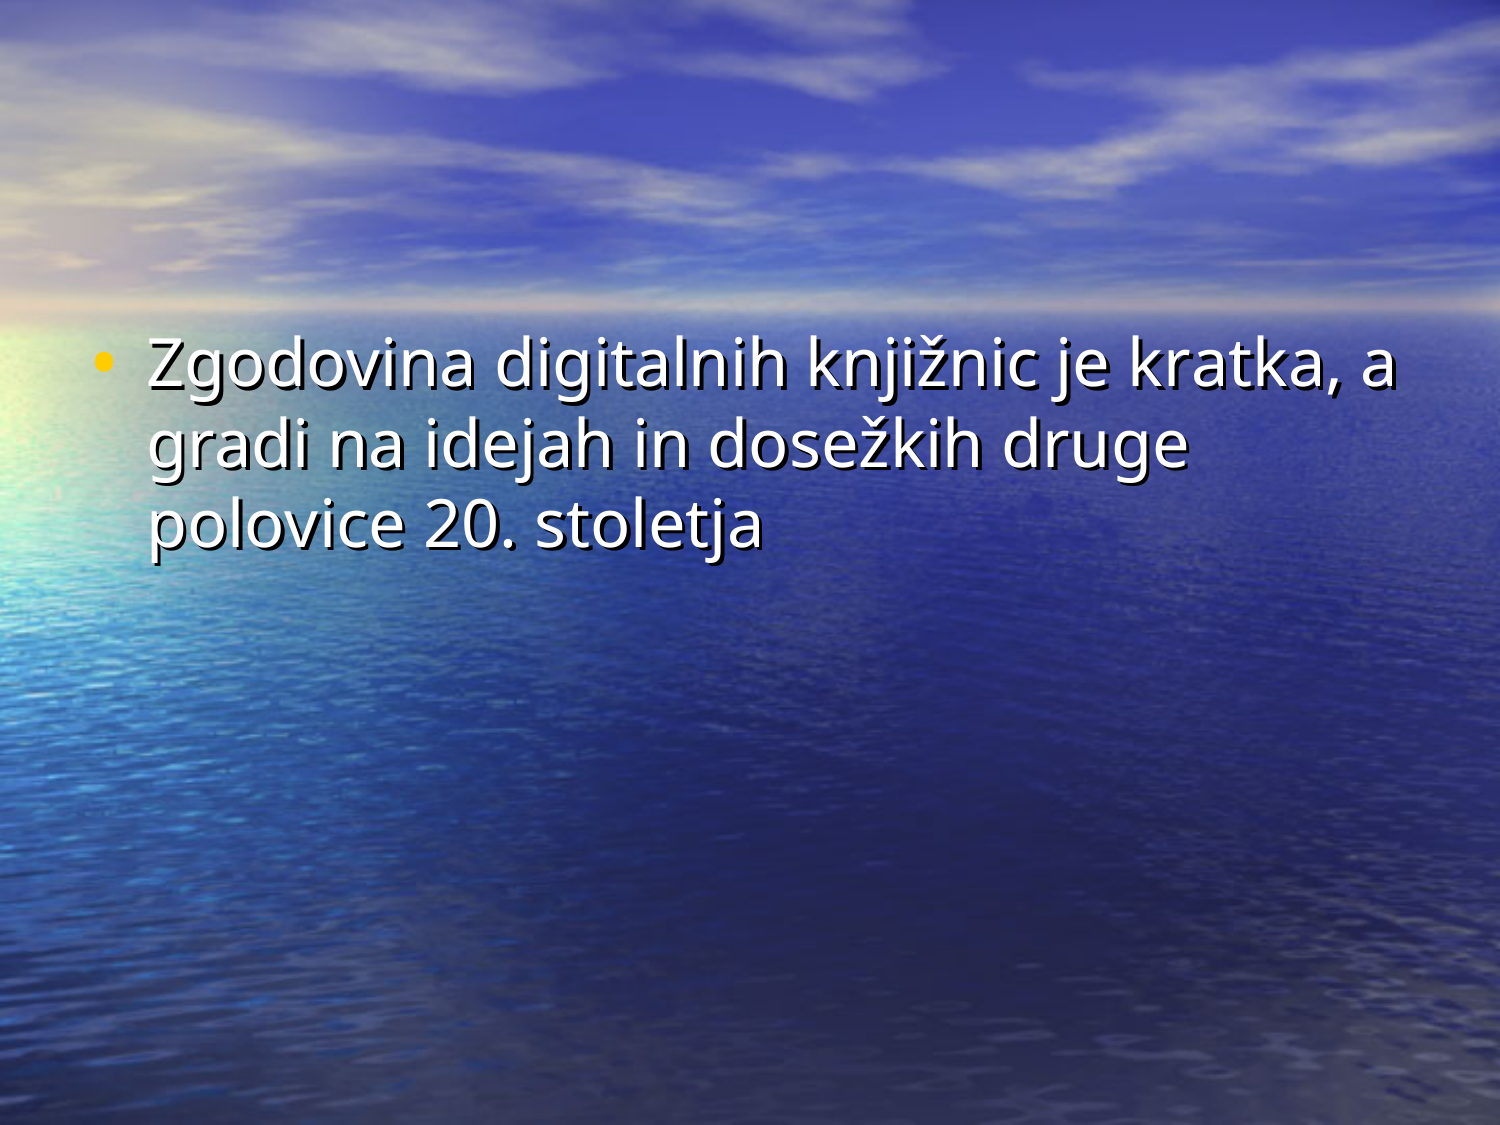

#
Zgodovina digitalnih knjižnic je kratka, a gradi na idejah in dosežkih druge polovice 20. stoletja